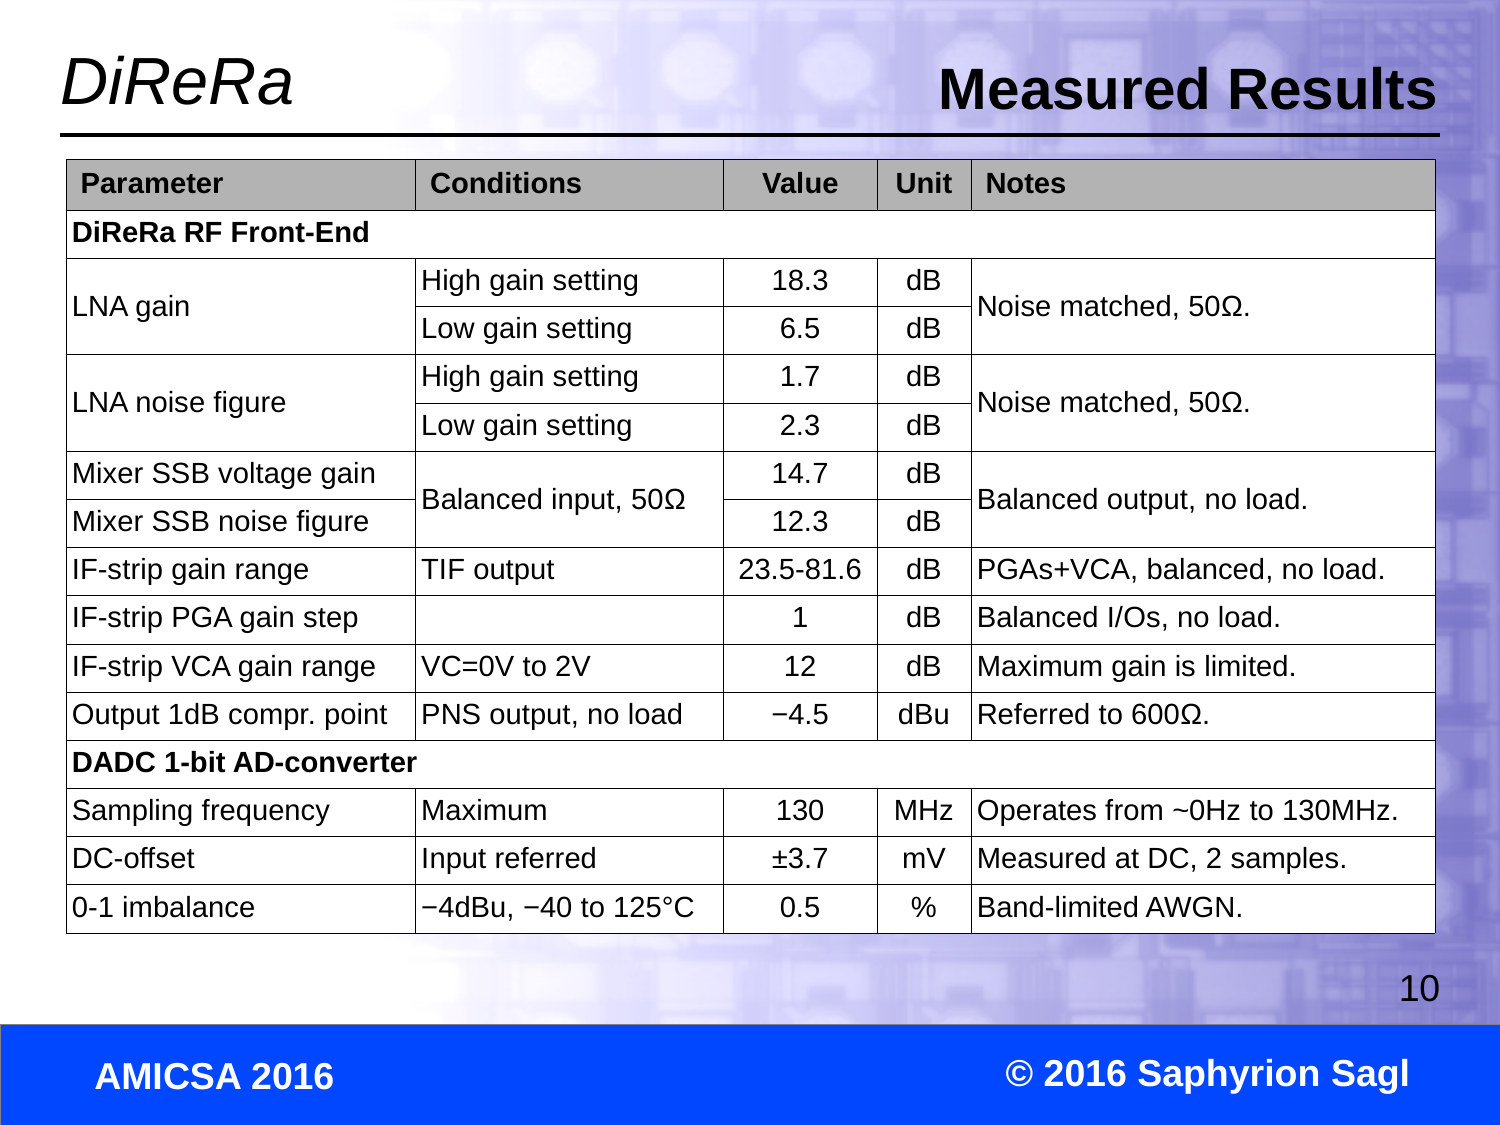

Measured Results
| Parameter | Conditions | Value | Unit | Notes |
| --- | --- | --- | --- | --- |
| DiReRa RF Front-End | | | | |
| LNA gain | High gain setting | 18.3 | dB | Noise matched, 50Ω. |
| | Low gain setting | 6.5 | dB | |
| LNA noise figure | High gain setting | 1.7 | dB | Noise matched, 50Ω. |
| | Low gain setting | 2.3 | dB | |
| Mixer SSB voltage gain | Balanced input, 50Ω | 14.7 | dB | Balanced output, no load. |
| Mixer SSB noise figure | | 12.3 | dB | |
| IF-strip gain range | TIF output | 23.5-81.6 | dB | PGAs+VCA, balanced, no load. |
| IF-strip PGA gain step | | 1 | dB | Balanced I/Os, no load. |
| IF-strip VCA gain range | VC=0V to 2V | 12 | dB | Maximum gain is limited. |
| Output 1dB compr. point | PNS output, no load | −4.5 | dBu | Referred to 600Ω. |
| DADC 1-bit AD-converter | | | | |
| Sampling frequency | Maximum | 130 | MHz | Operates from ~0Hz to 130MHz. |
| DC-offset | Input referred | ±3.7 | mV | Measured at DC, 2 samples. |
| 0-1 imbalance | −4dBu, −40 to 125°C | 0.5 | % | Band-limited AWGN. |
10
AMICSA 2016